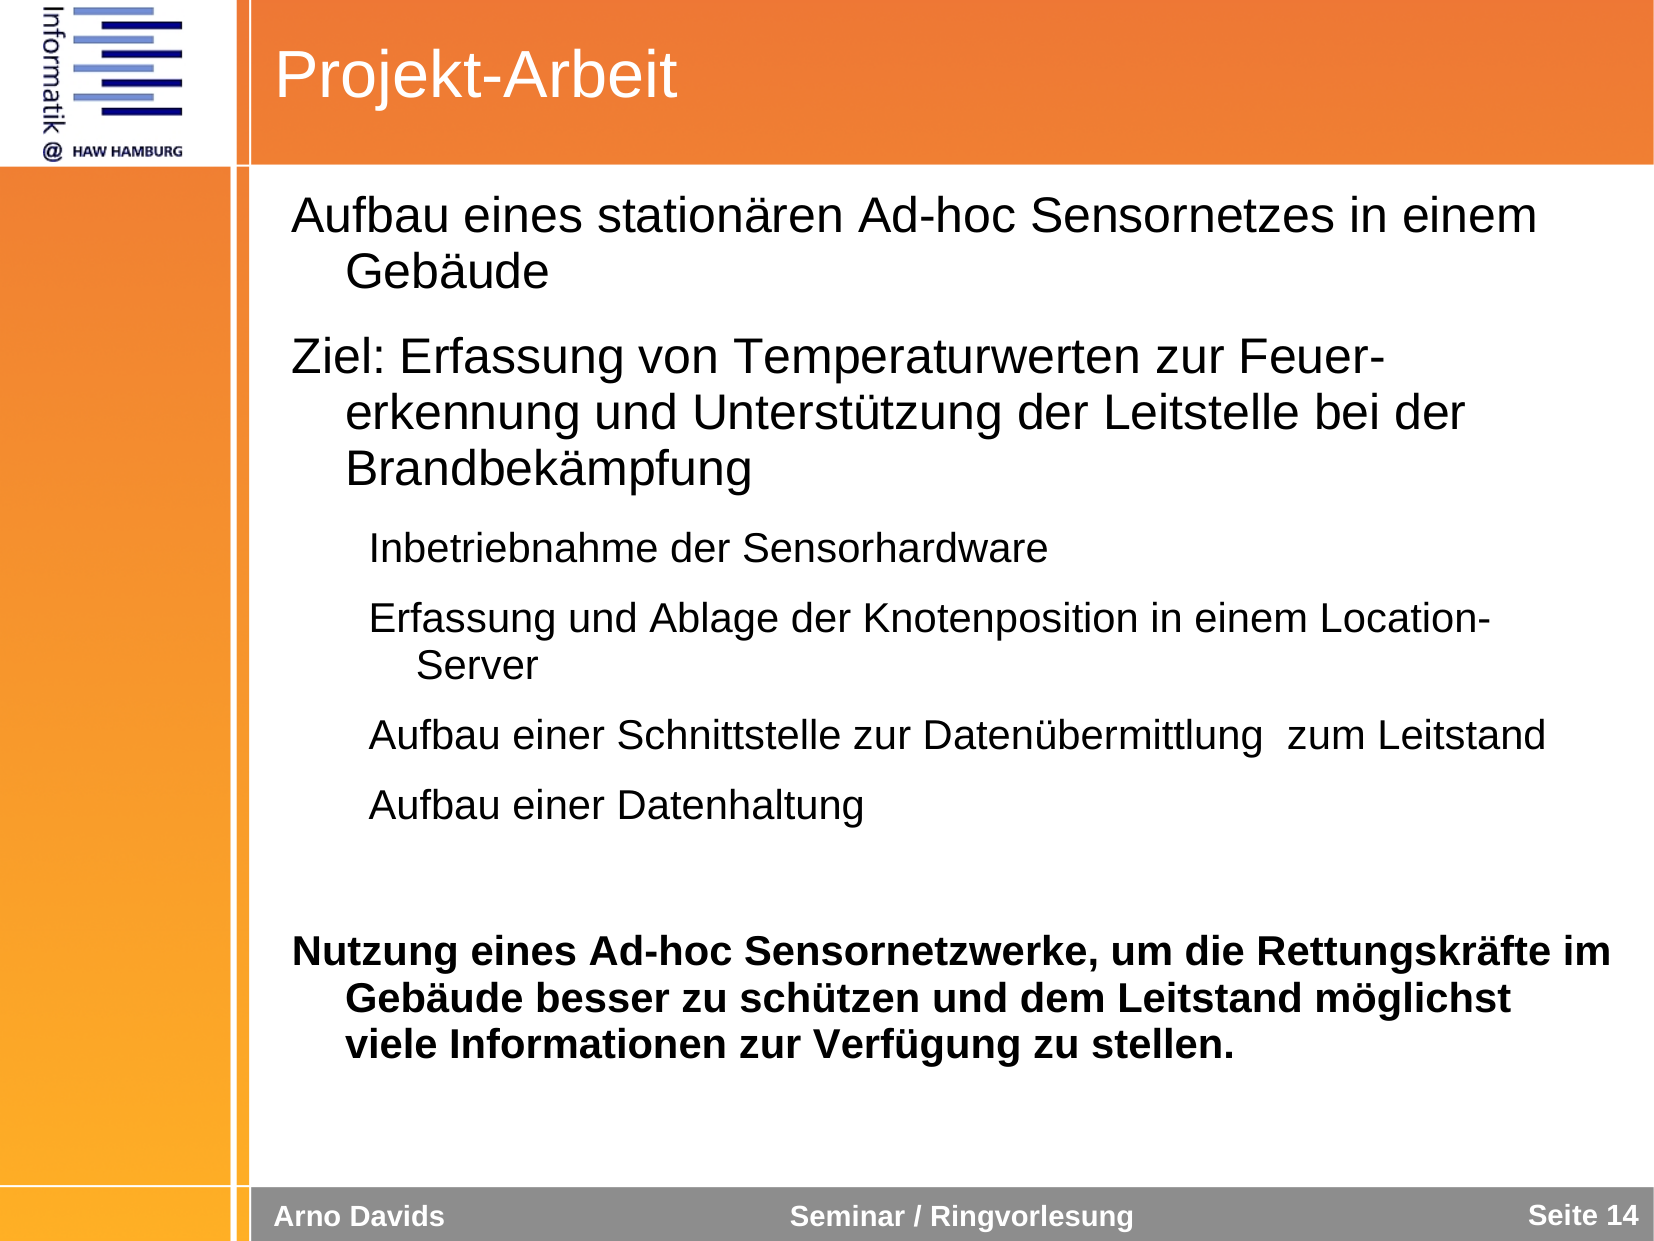

# Projekt-Arbeit
Aufbau eines stationären Ad-hoc Sensornetzes in einem Gebäude
Ziel: Erfassung von Temperaturwerten zur Feuer-erkennung und Unterstützung der Leitstelle bei der Brandbekämpfung
Inbetriebnahme der Sensorhardware
Erfassung und Ablage der Knotenposition in einem Location-Server
Aufbau einer Schnittstelle zur Datenübermittlung zum Leitstand
Aufbau einer Datenhaltung
Nutzung eines Ad-hoc Sensornetzwerke, um die Rettungskräfte im Gebäude besser zu schützen und dem Leitstand möglichst viele Informationen zur Verfügung zu stellen.